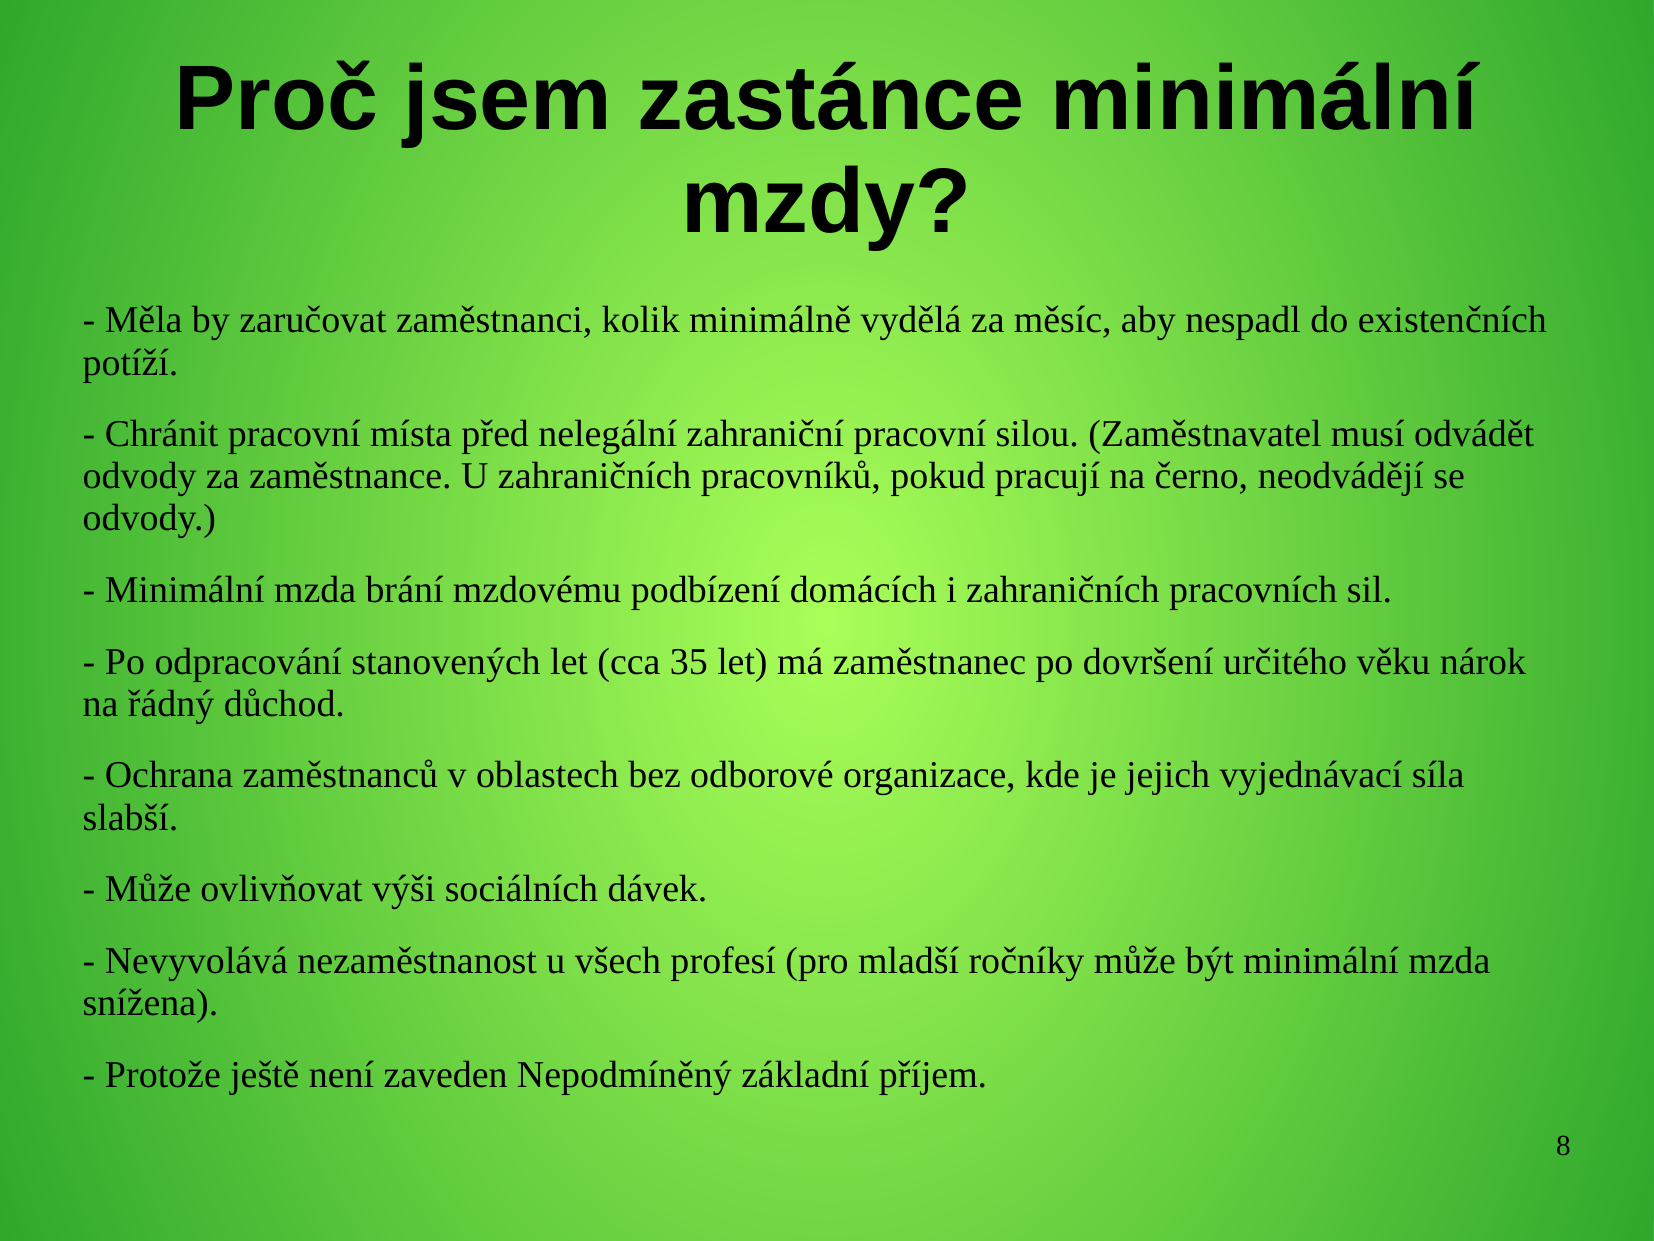

# Proč jsem zastánce minimální mzdy?
- Měla by zaručovat zaměstnanci, kolik minimálně vydělá za měsíc, aby nespadl do existenčních potíží.
- Chránit pracovní místa před nelegální zahraniční pracovní silou. (Zaměstnavatel musí odvádět odvody za zaměstnance. U zahraničních pracovníků, pokud pracují na černo, neodvádějí se odvody.)
- Minimální mzda brání mzdovému podbízení domácích i zahraničních pracovních sil.
- Po odpracování stanovených let (cca 35 let) má zaměstnanec po dovršení určitého věku nárok na řádný důchod.
- Ochrana zaměstnanců v oblastech bez odborové organizace, kde je jejich vyjednávací síla slabší.
- Může ovlivňovat výši sociálních dávek.
- Nevyvolává nezaměstnanost u všech profesí (pro mladší ročníky může být minimální mzda snížena).
- Protože ještě není zaveden Nepodmíněný základní příjem.
8